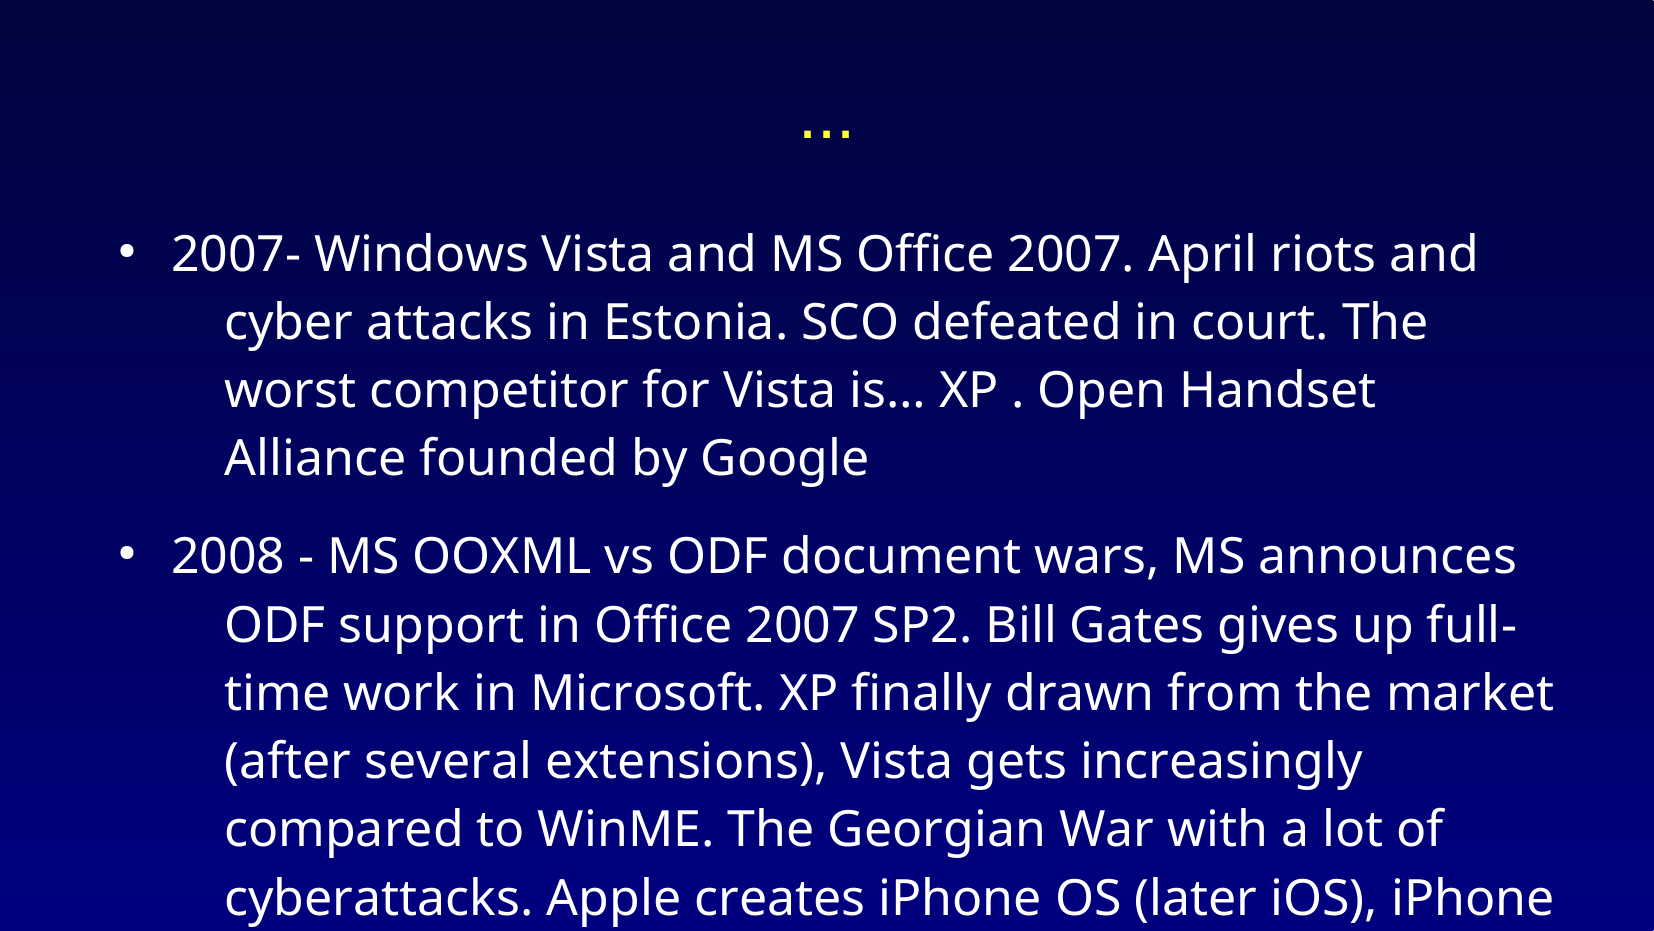

# ...
2007- Windows Vista and MS Office 2007. April riots and cyber attacks in Estonia. SCO defeated in court. The worst competitor for Vista is… XP . Open Handset Alliance founded by Google
2008 - MS OOXML vs ODF document wars, MS announces ODF support in Office 2007 SP2. Bill Gates gives up full-time work in Microsoft. XP finally drawn from the market (after several extensions), Vista gets increasingly compared to WinME. The Georgian War with a lot of cyberattacks. Apple creates iPhone OS (later iOS), iPhone is a huge hit